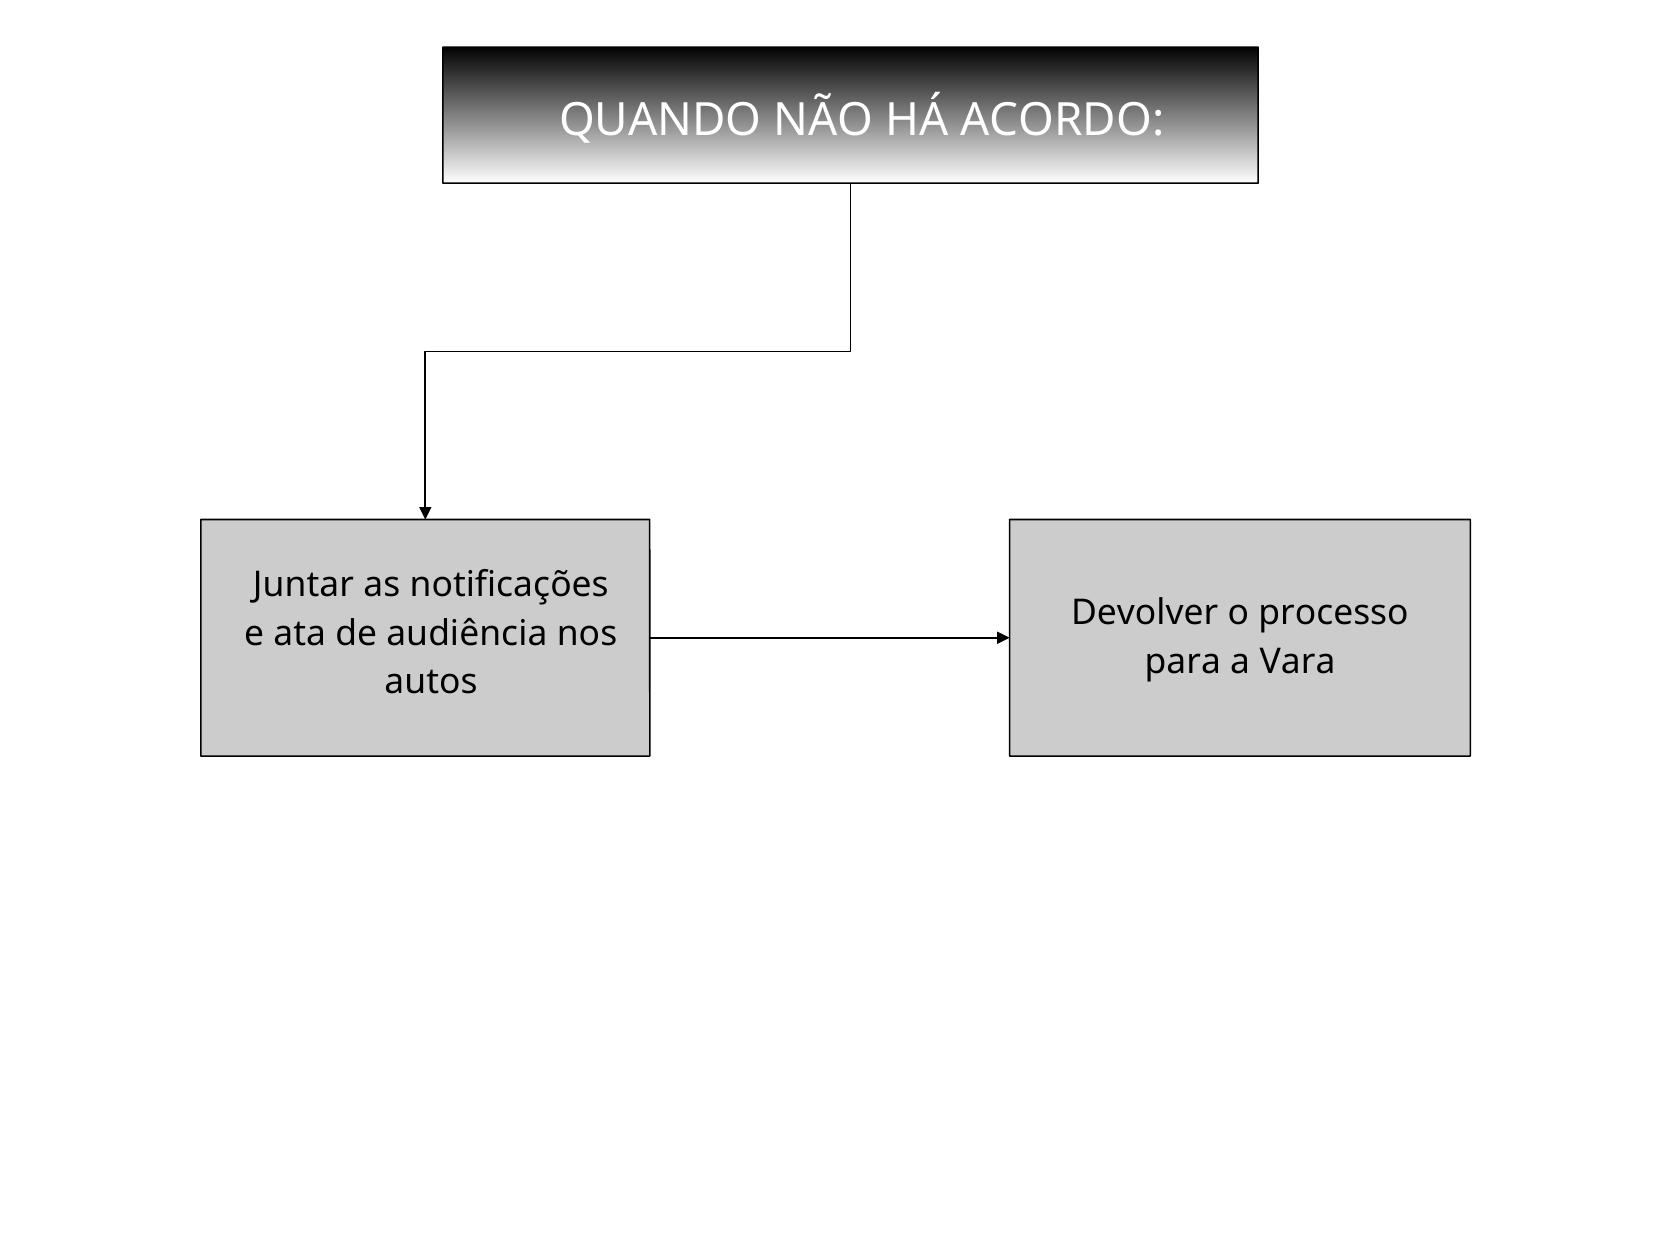

QUANDO NÃO HÁ ACORDO:
Juntar as notificações e ata de audiência nos autos
Devolver o processo para a Vara